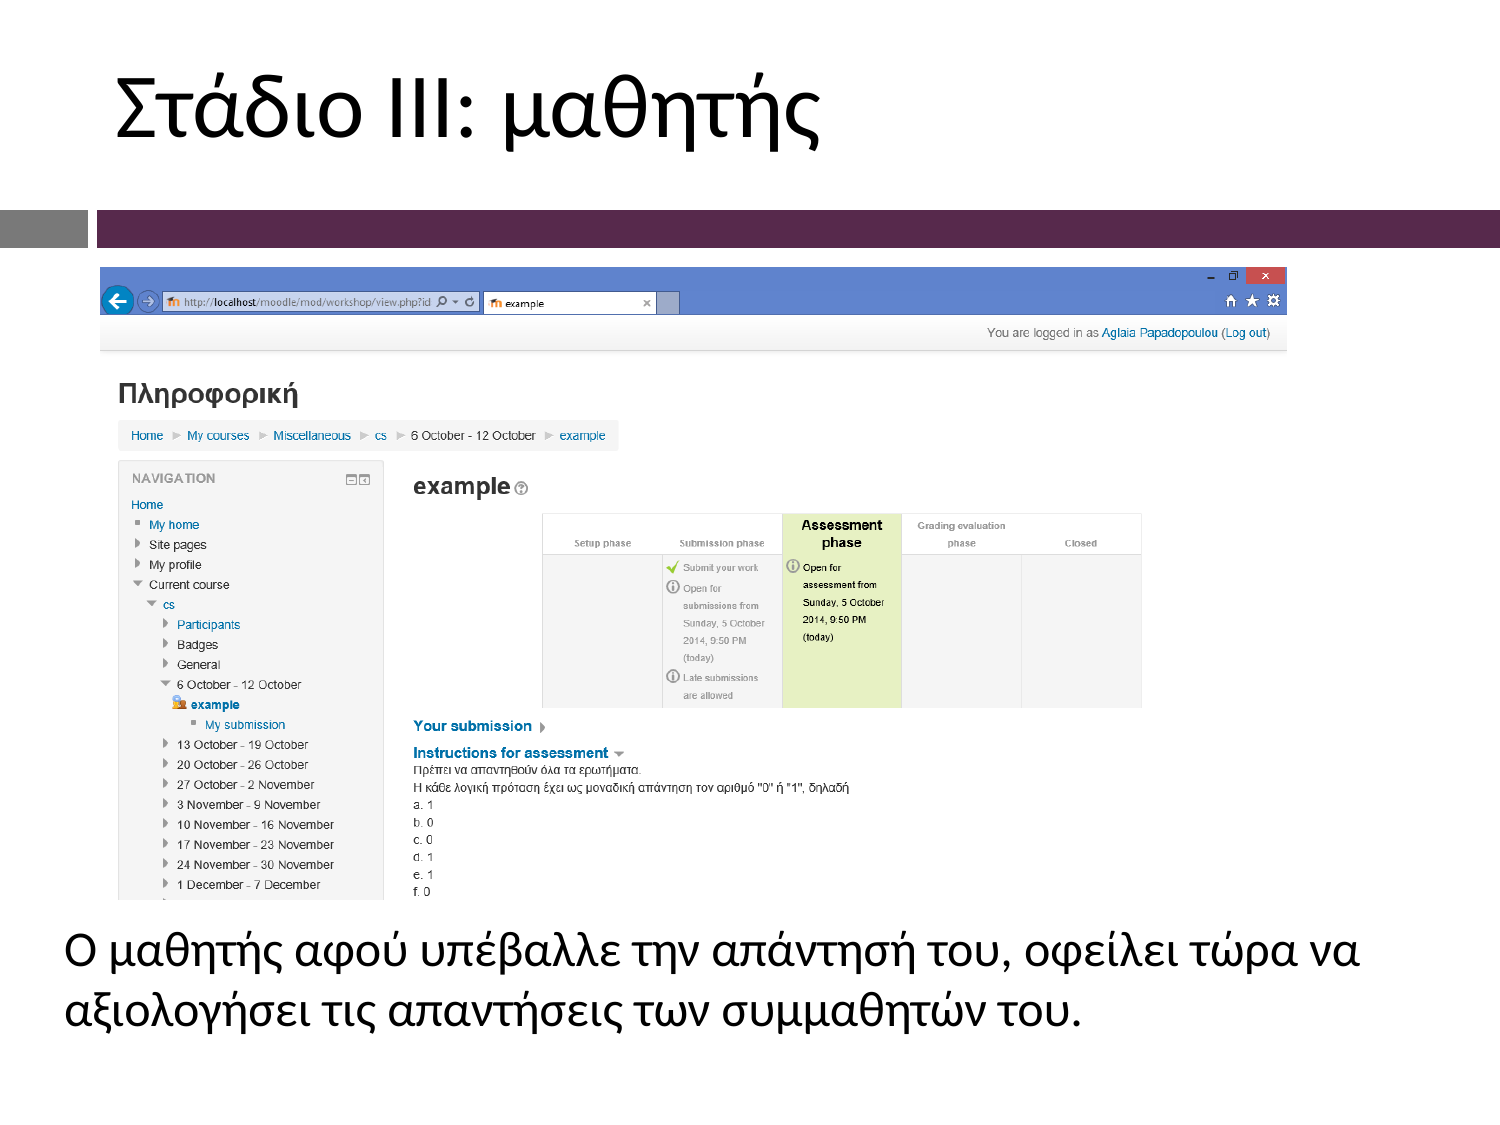

# Στάδιο IIΙ: μαθητής
Ο μαθητής αφού υπέβαλλε την απάντησή του, οφείλει τώρα να αξιολογήσει τις απαντήσεις των συμμαθητών του.